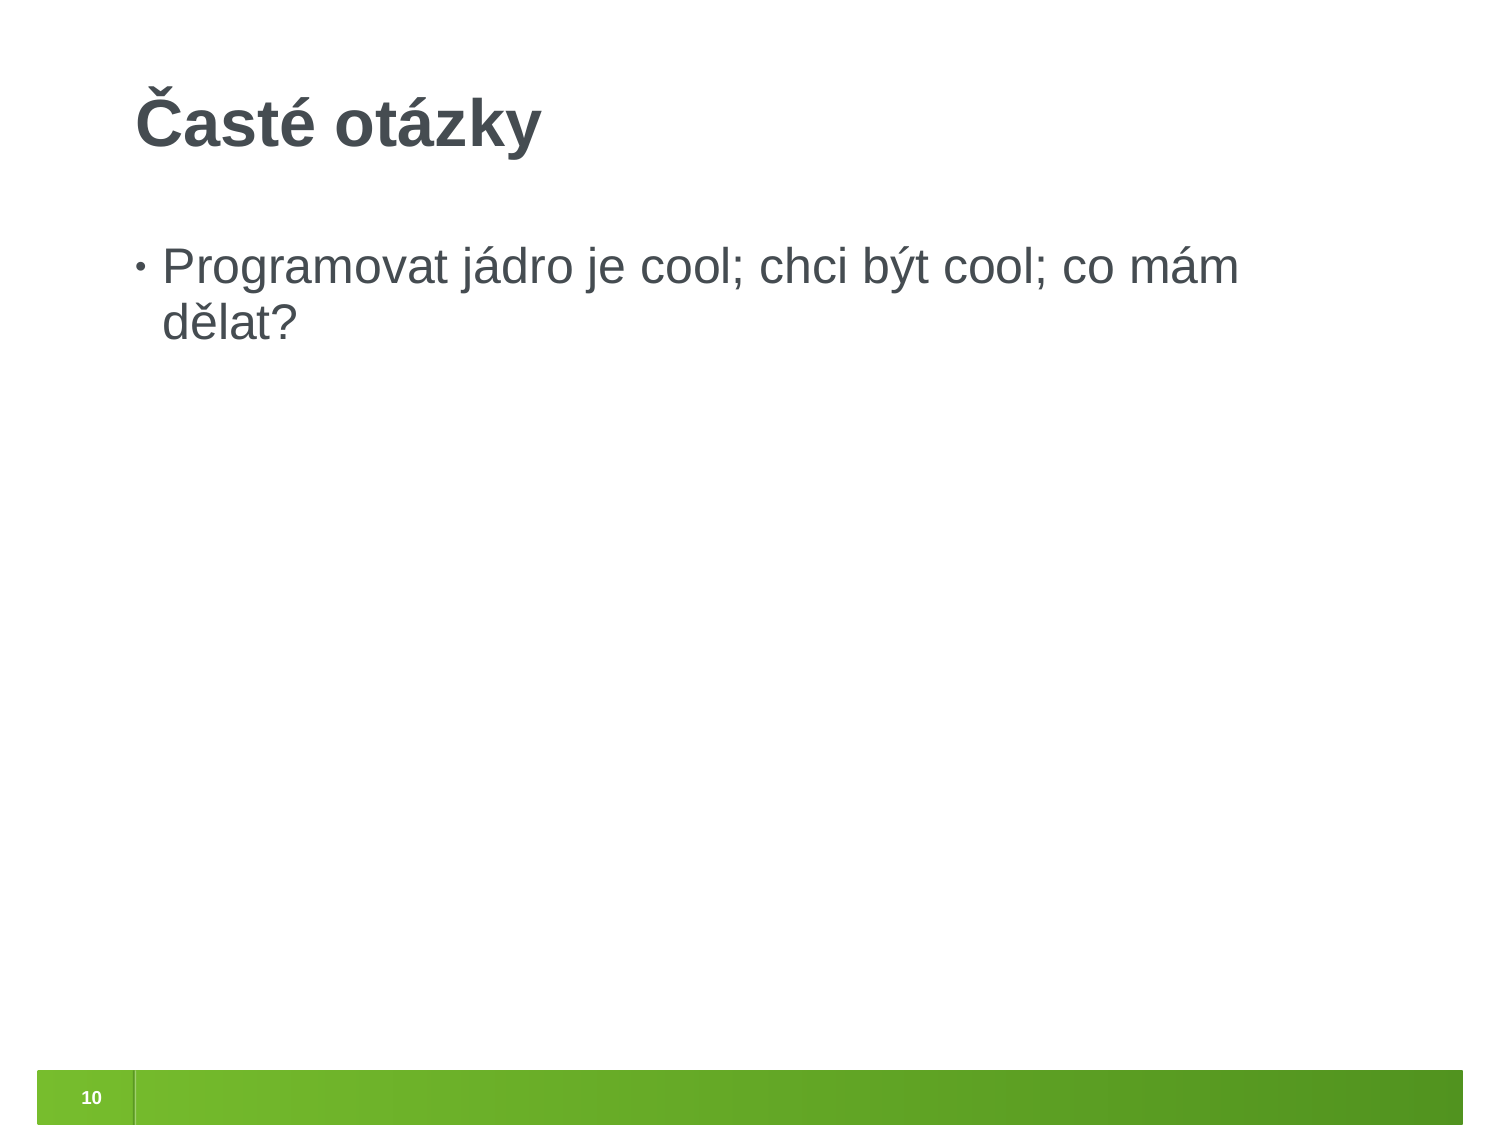

# Časté otázky
Programovat jádro je cool; chci být cool; co mám dělat?